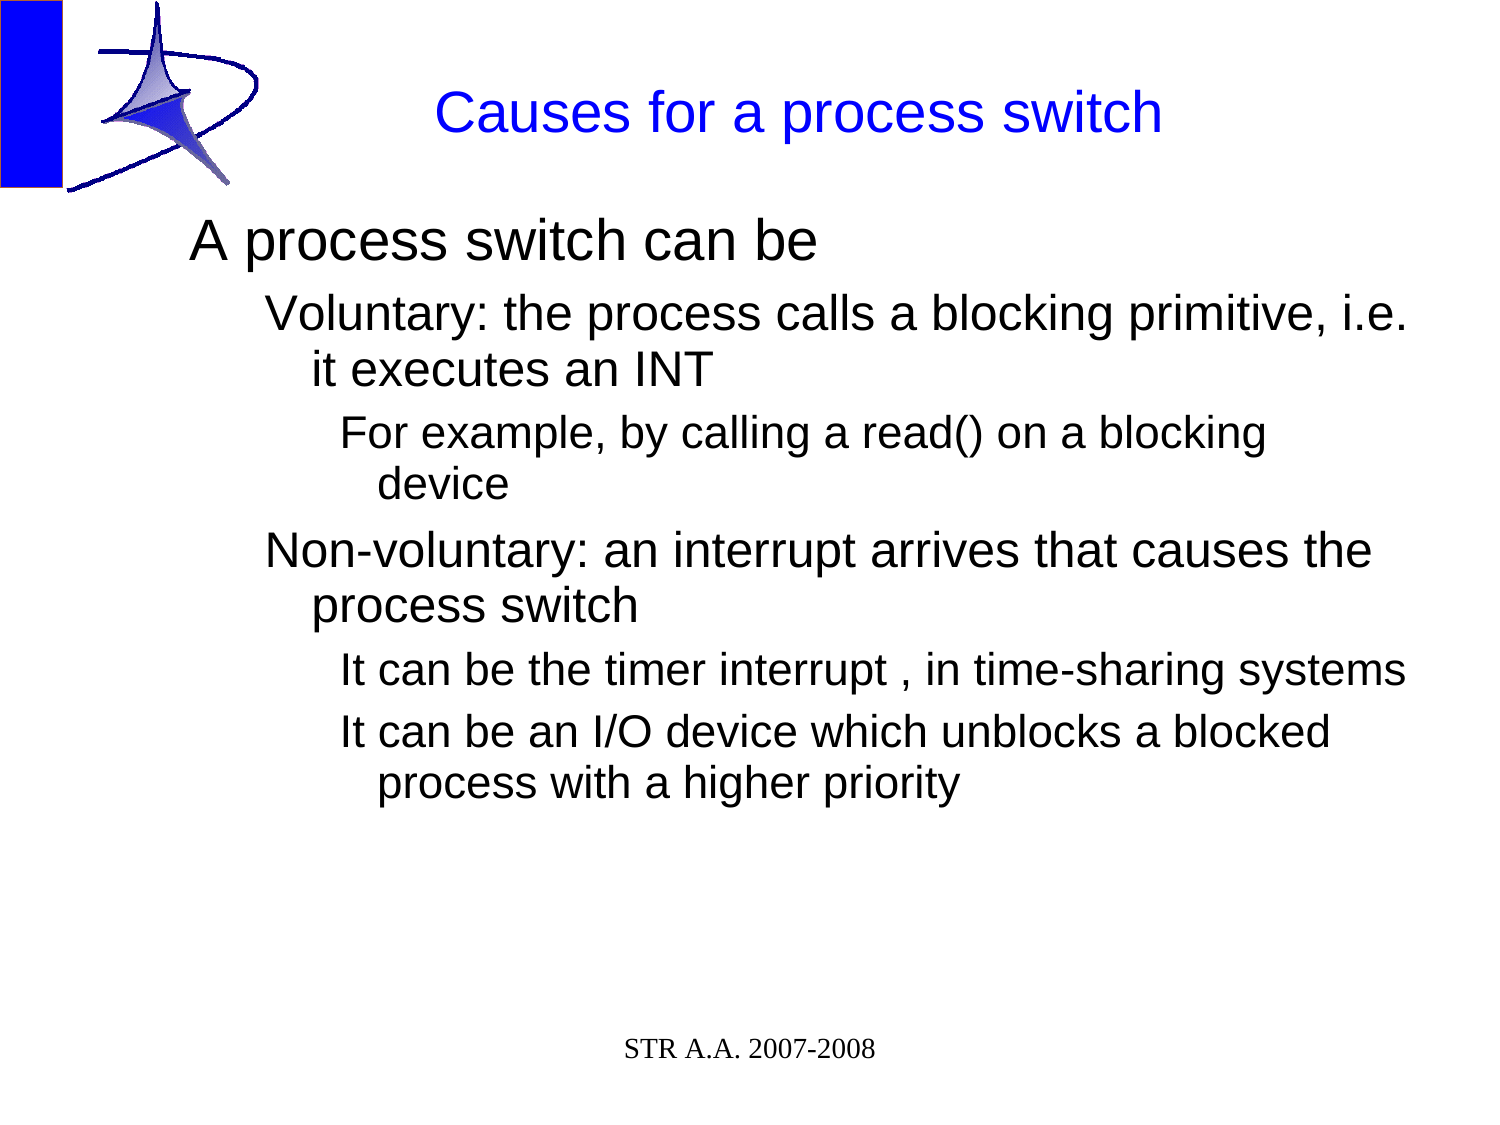

# Causes for a process switch
A process switch can be
Voluntary: the process calls a blocking primitive, i.e. it executes an INT
For example, by calling a read() on a blocking device
Non-voluntary: an interrupt arrives that causes the process switch
It can be the timer interrupt , in time-sharing systems
It can be an I/O device which unblocks a blocked process with a higher priority
STR A.A. 2007-2008